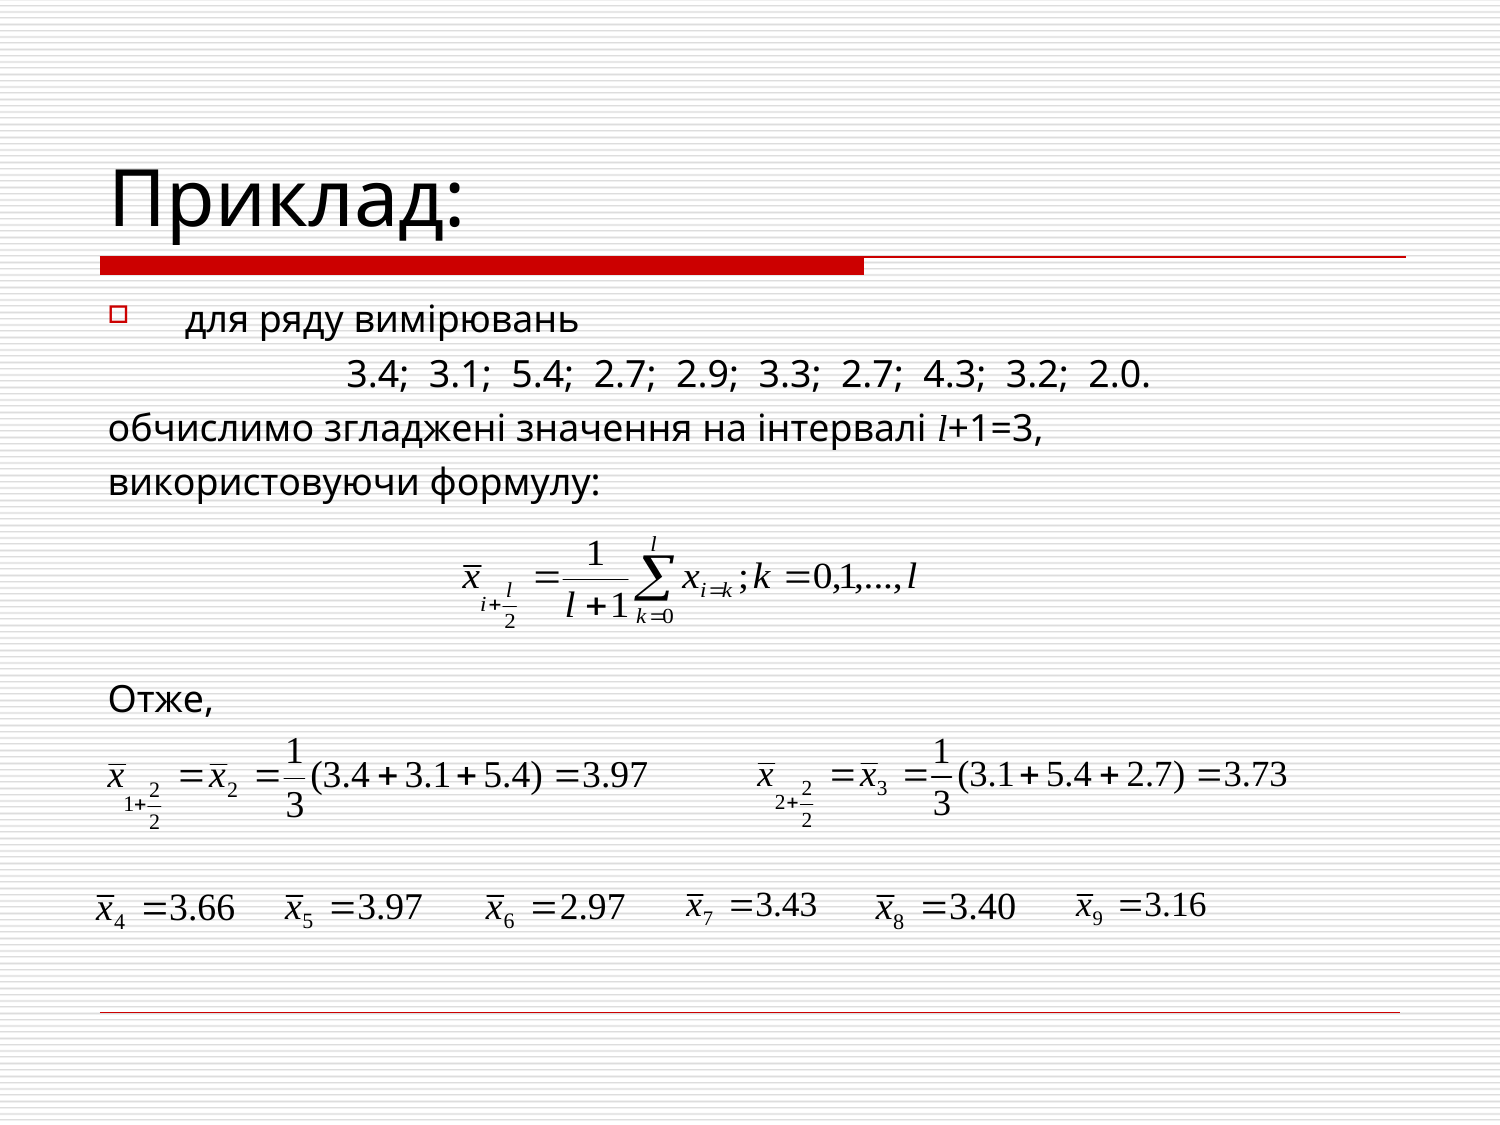

# Приклад:
для ряду вимірювань
3.4; 3.1; 5.4; 2.7; 2.9; 3.3; 2.7; 4.3; 3.2; 2.0.
обчислимо згладжені значення на інтервалі l+1=3,
використовуючи формулу:
Отже,